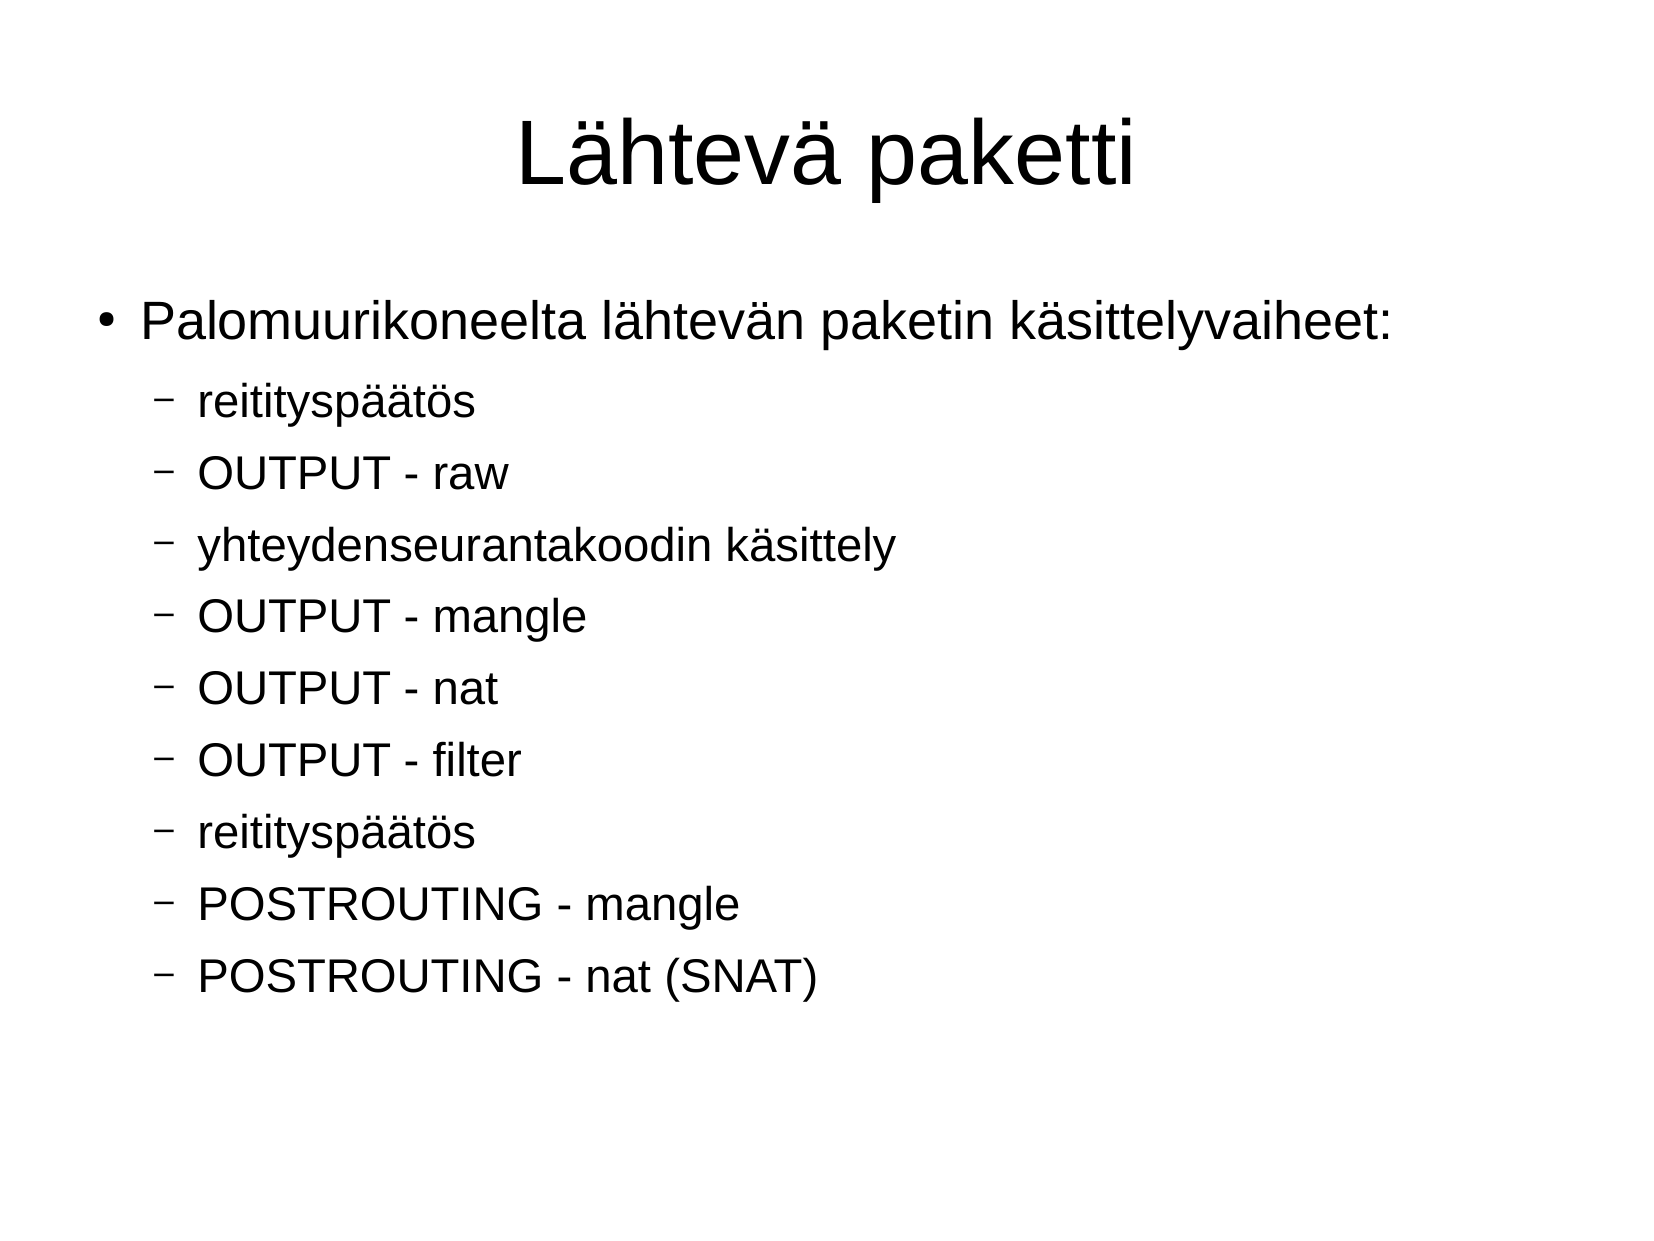

# Lähtevä paketti
Palomuurikoneelta lähtevän paketin käsittelyvaiheet:
reitityspäätös
OUTPUT - raw
yhteydenseurantakoodin käsittely
OUTPUT - mangle
OUTPUT - nat
OUTPUT - filter
reitityspäätös
POSTROUTING - mangle
POSTROUTING - nat (SNAT)